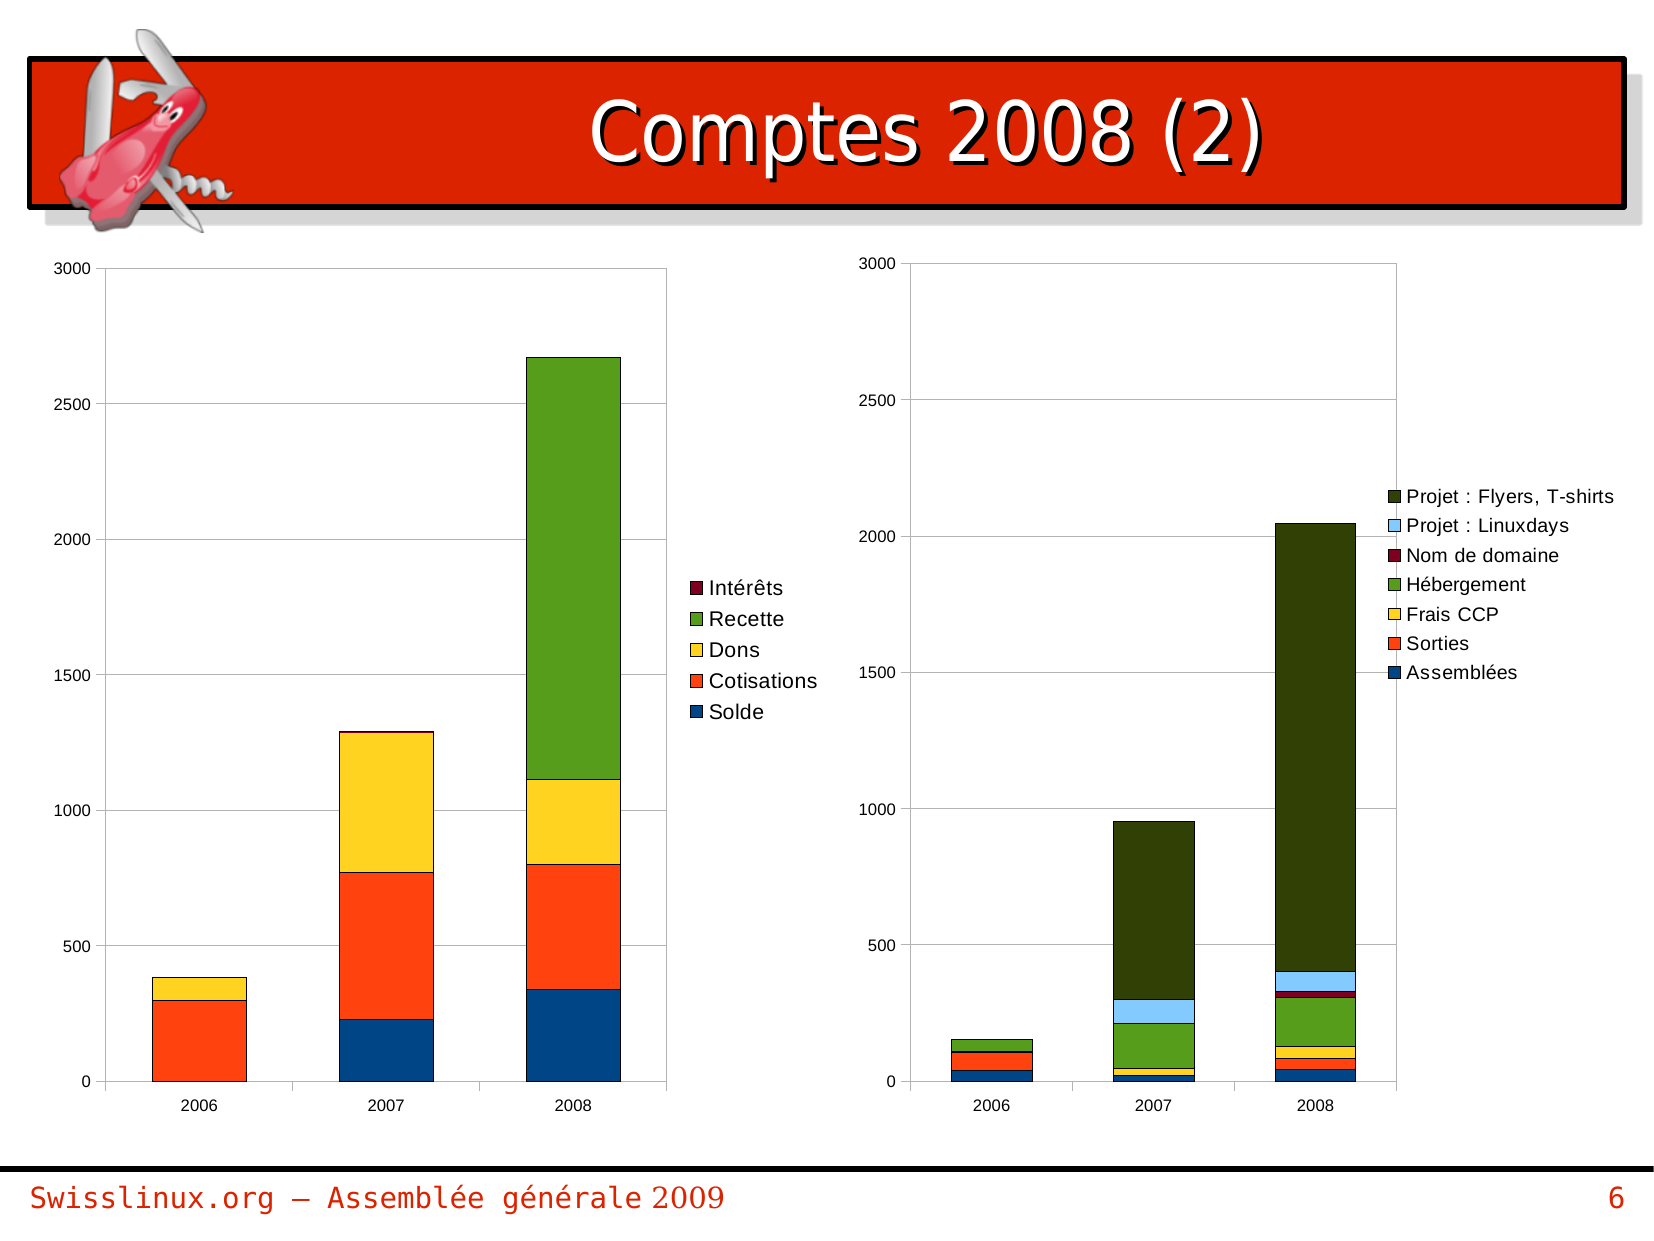

# Comptes 2008 (2)
### Chart
| Category | Assemblées | Sorties | Frais CCP | Hébergement | Nom de domaine | Projet : Linuxdays | Projet : Flyers, T-shirts |
|---|---|---|---|---|---|---|---|
| 2006 | 40.0 | 67.0 | 2.4 | 45.0 | None | None | None |
| 2007 | 22.35 | None | 23.65 | 165.0 | None | 89.15 | 651.75 |
| 2008 | 43.25 | 38.3 | 44.95 | 180.0 | 22.0 | 73.25 | 1643.4 |
### Chart
| Category | Solde | Cotisations | Dons | Recette | Intérêts |
|---|---|---|---|---|---|
| 2006 | None | 300.0 | 84.0 | None | 0.05 |
| 2007 | 229.65 | 540.0 | 520.25 | None | 0.25 |
| 2008 | 338.25 | 460.0 | 315.25 | 1556.8 | 0.9 |26 Janvier 2007
6